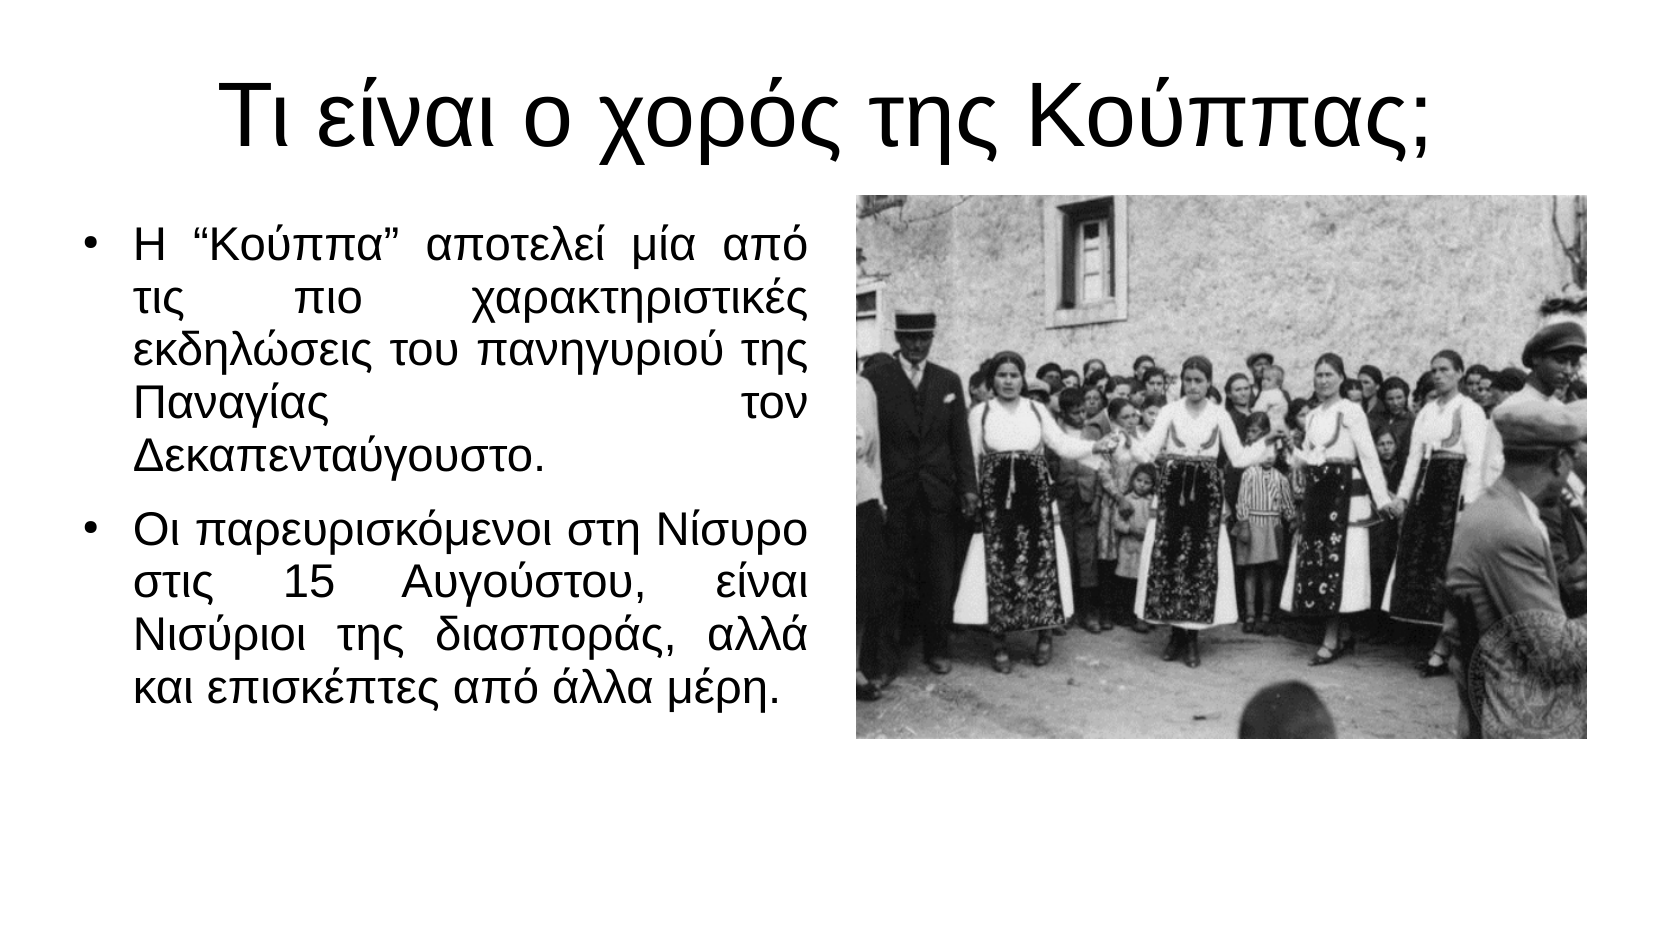

# Τι είναι ο χορός της Κούππας;
Η “Κούππα” αποτελεί μία από τις πιο χαρακτηριστικές εκδηλώσεις του πανηγυριού της Παναγίας τον Δεκαπενταύγουστο.
Οι παρευρισκόμενοι στη Νίσυρο στις 15 Αυγούστου, είναι Νισύριοι της διασποράς, αλλά και επισκέπτες από άλλα μέρη.